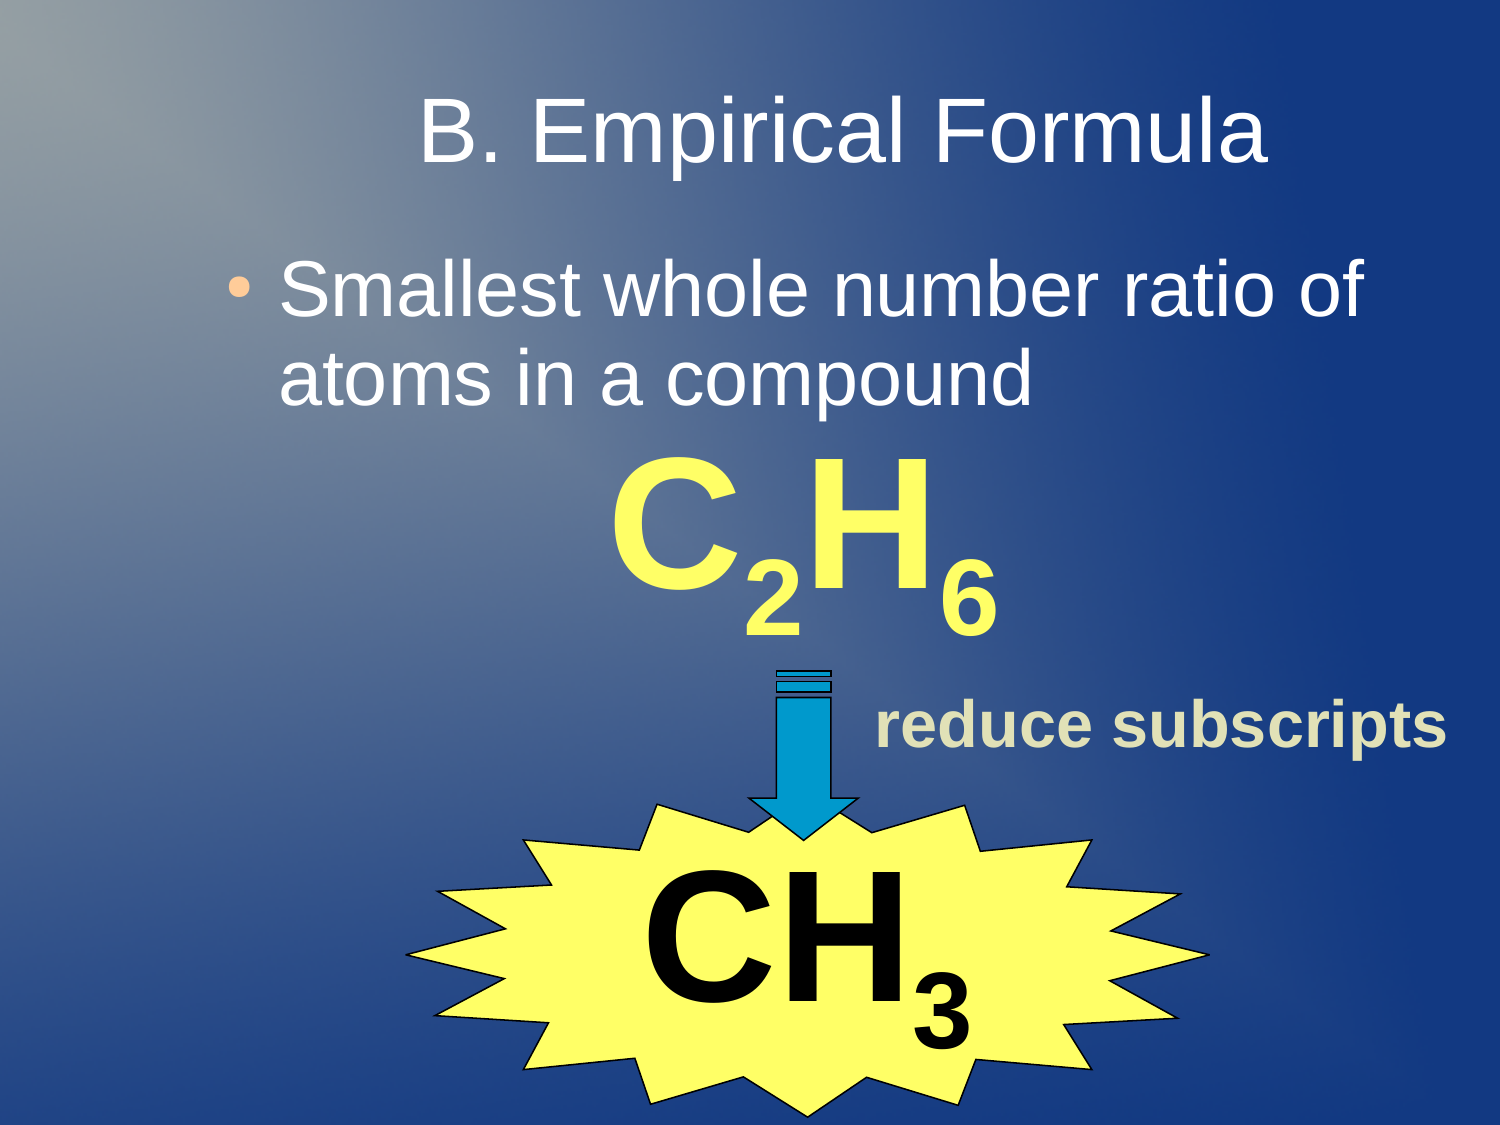

# B. Empirical Formula
Smallest whole number ratio of atoms in a compound
C2H6
reduce subscripts
CH3